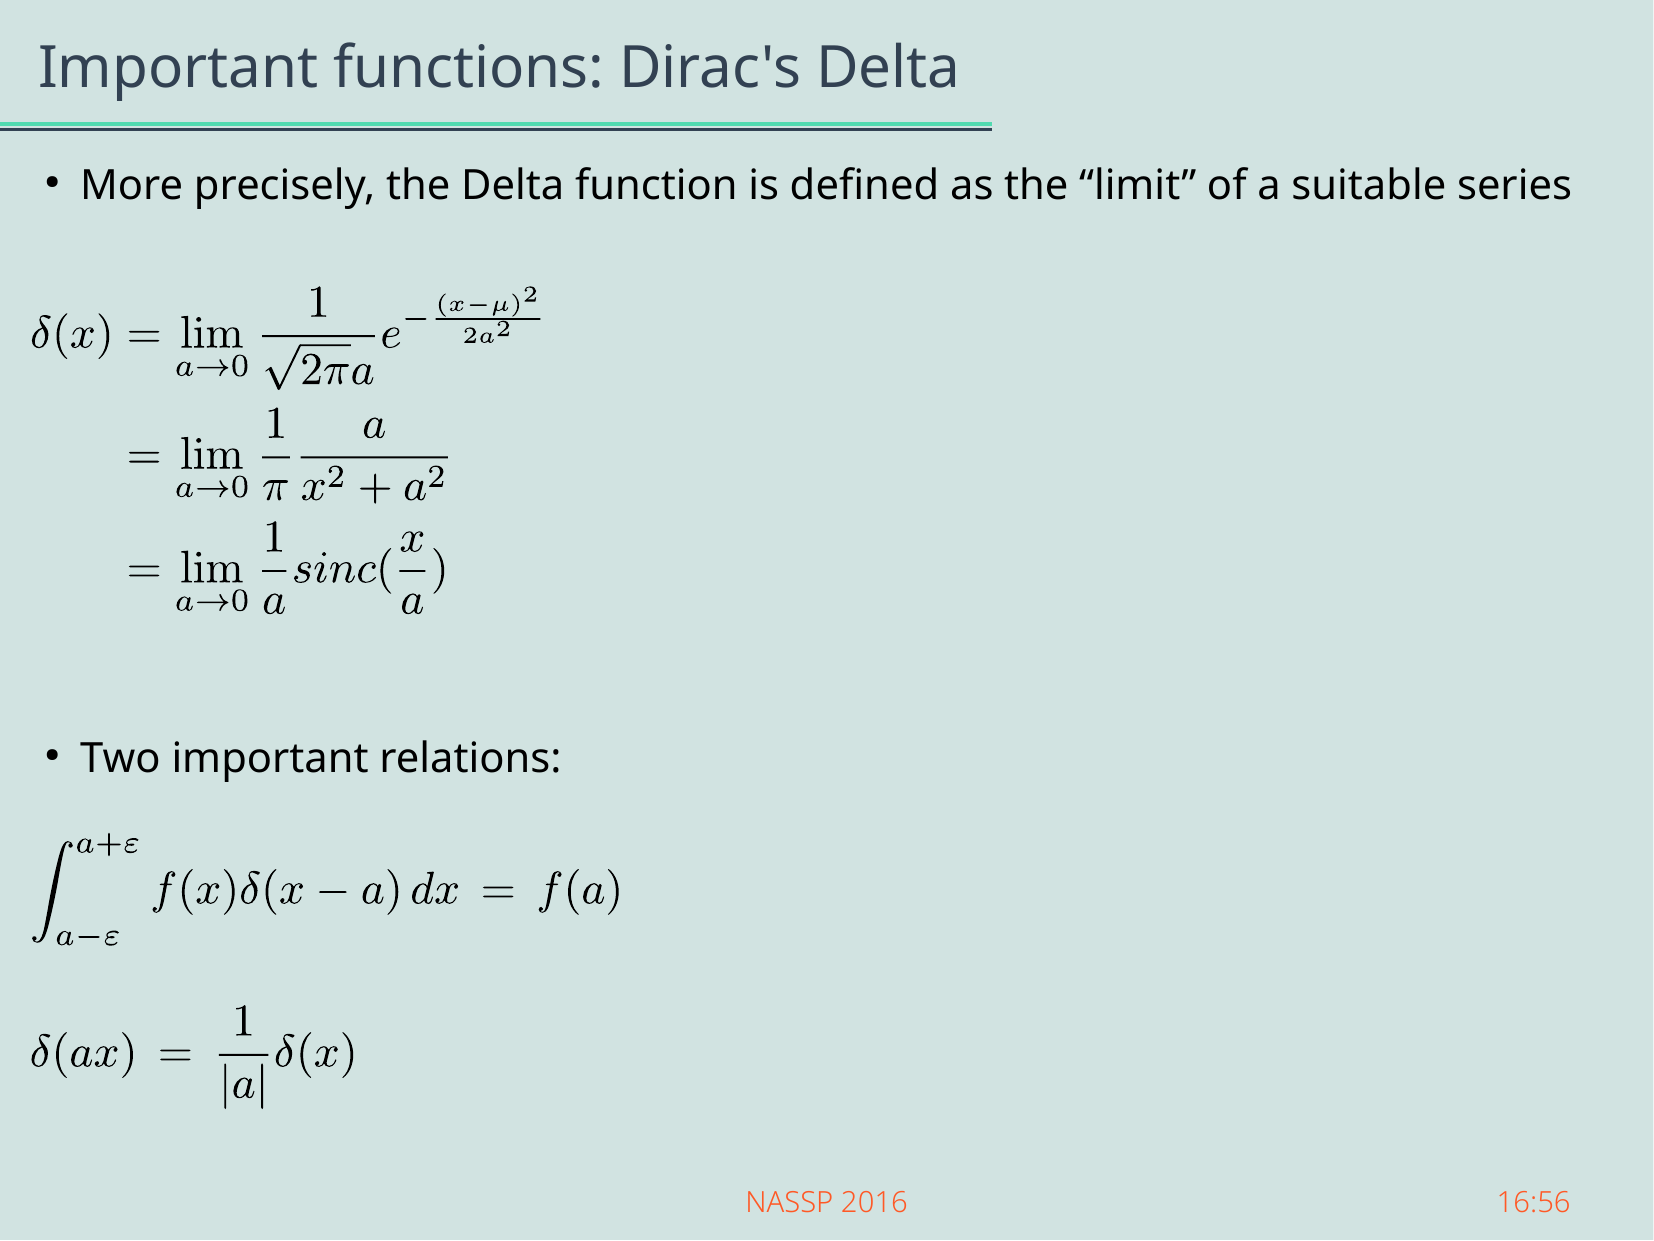

Important functions: Dirac's Delta
More precisely, the Delta function is defined as the “limit” of a suitable series
Two important relations:
NASSP 2016
16